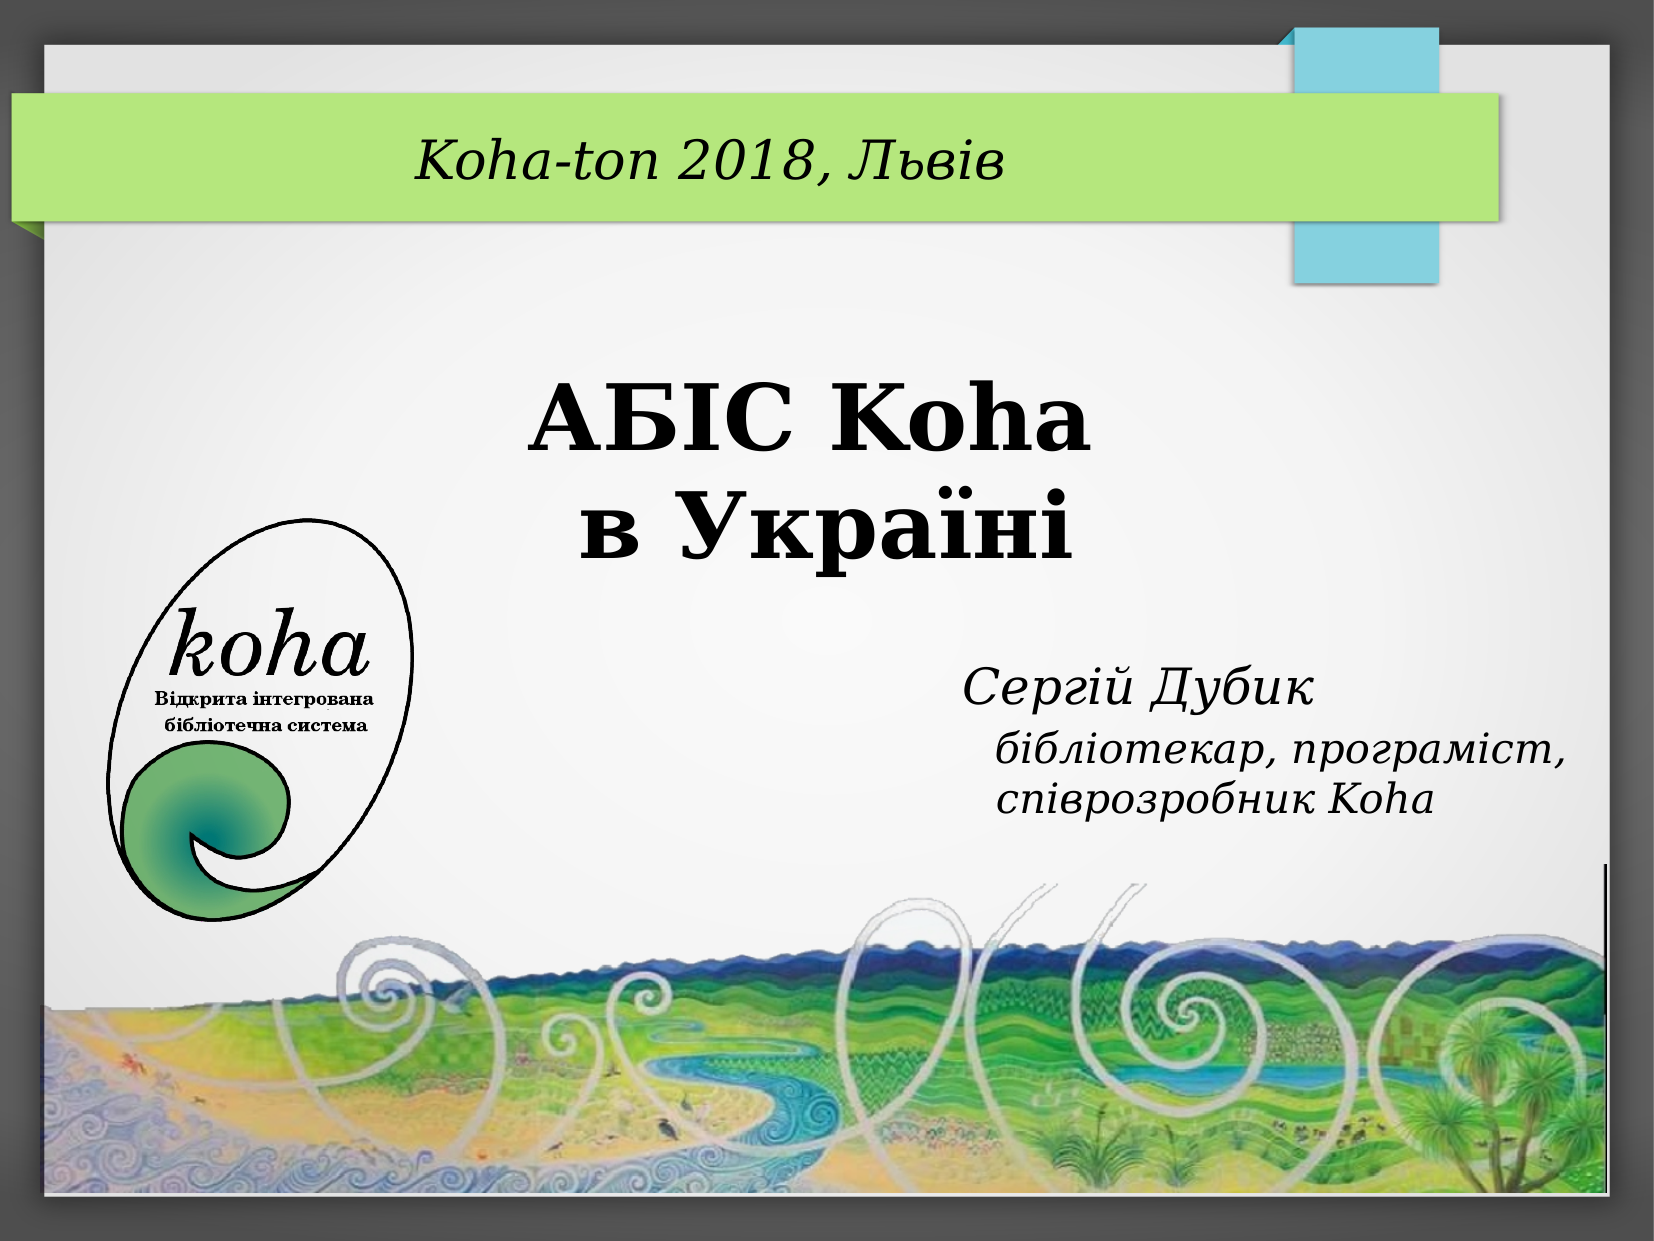

# Koha-ton 2018, Львів
АБІС Koha
в Україні
 Сергій Дубик бібліотекар, програміст, співрозробник Koha